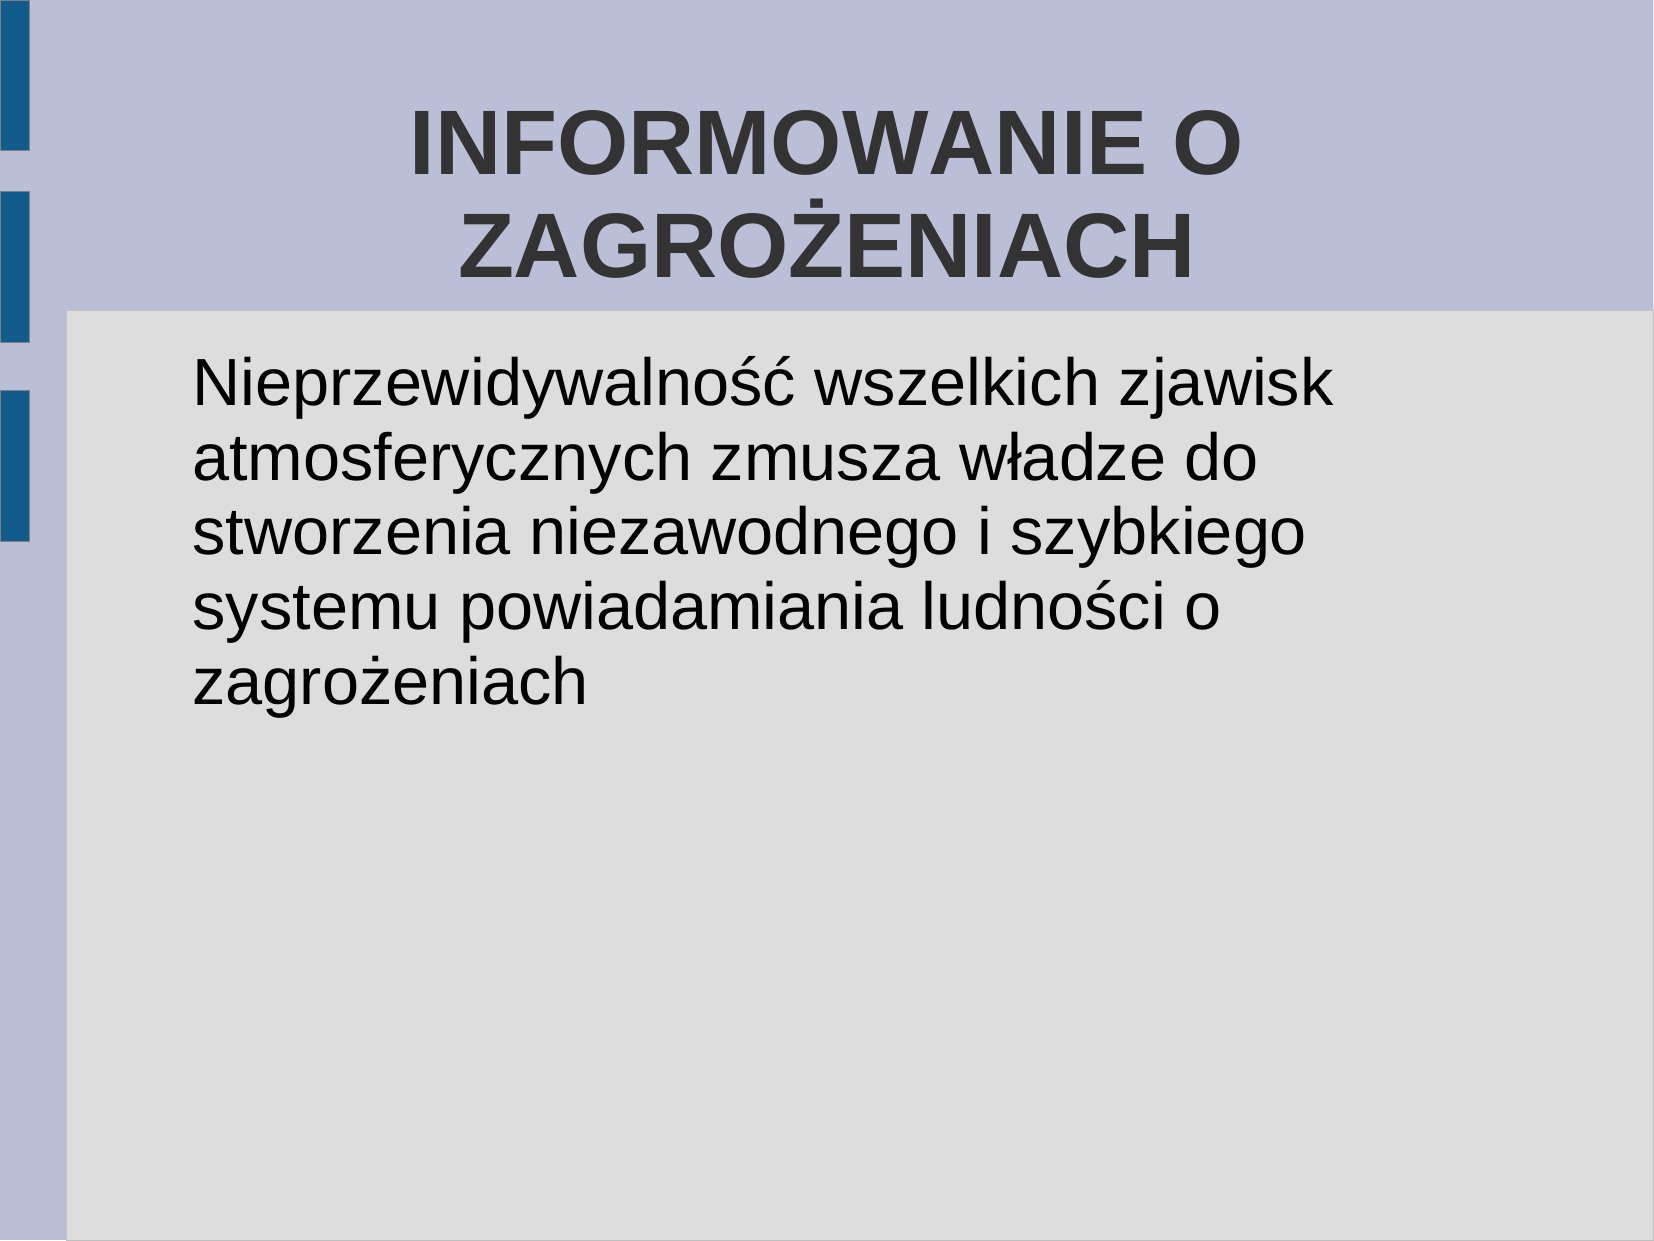

# INFORMOWANIE O ZAGROŻENIACH
Nieprzewidywalność wszelkich zjawisk atmosferycznych zmusza władze do stworzenia niezawodnego i szybkiego systemu powiadamiania ludności o zagrożeniach